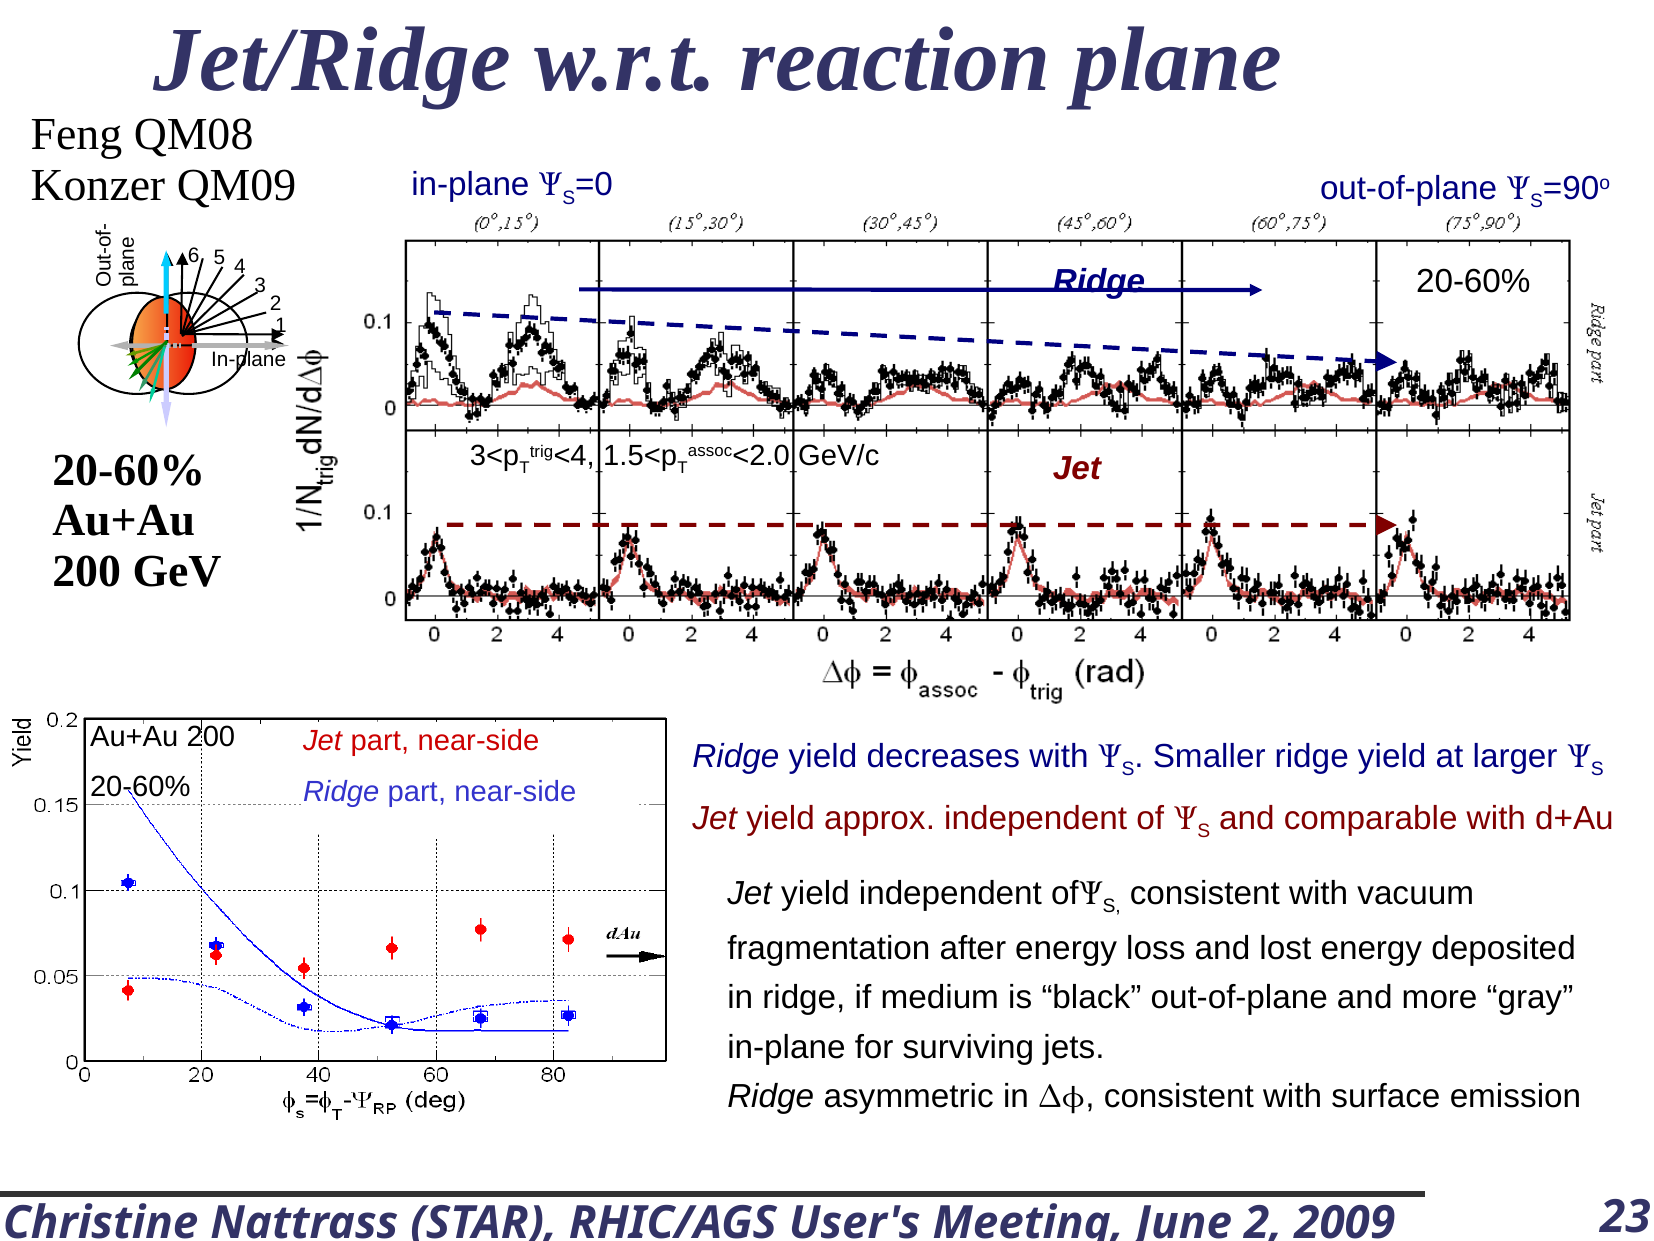

# Jet/Ridge w.r.t. reaction plane
Feng QM08
Konzer QM09
in-plane S=0
out-of-plane S=90o
3<pTtrig<4, 1.5<pTassoc<2.0 GeV/c
Out-of-plane
6
5
4
3
2
1
In-plane
Ridge
20-60%
20-60% Au+Au 200 GeV
Jet
Au+Au 200
20-60%
Jet part, near-side
Ridge part, near-side
 Ridge yield decreases with S. Smaller ridge yield at larger S
 Jet yield approx. independent of S and comparable with d+Au
Jet yield independent ofS, consistent with vacuum
fragmentation after energy loss and lost energy deposited
in ridge, if medium is “black” out-of-plane and more “gray”
in-plane for surviving jets.
Ridge asymmetric in , consistent with surface emission